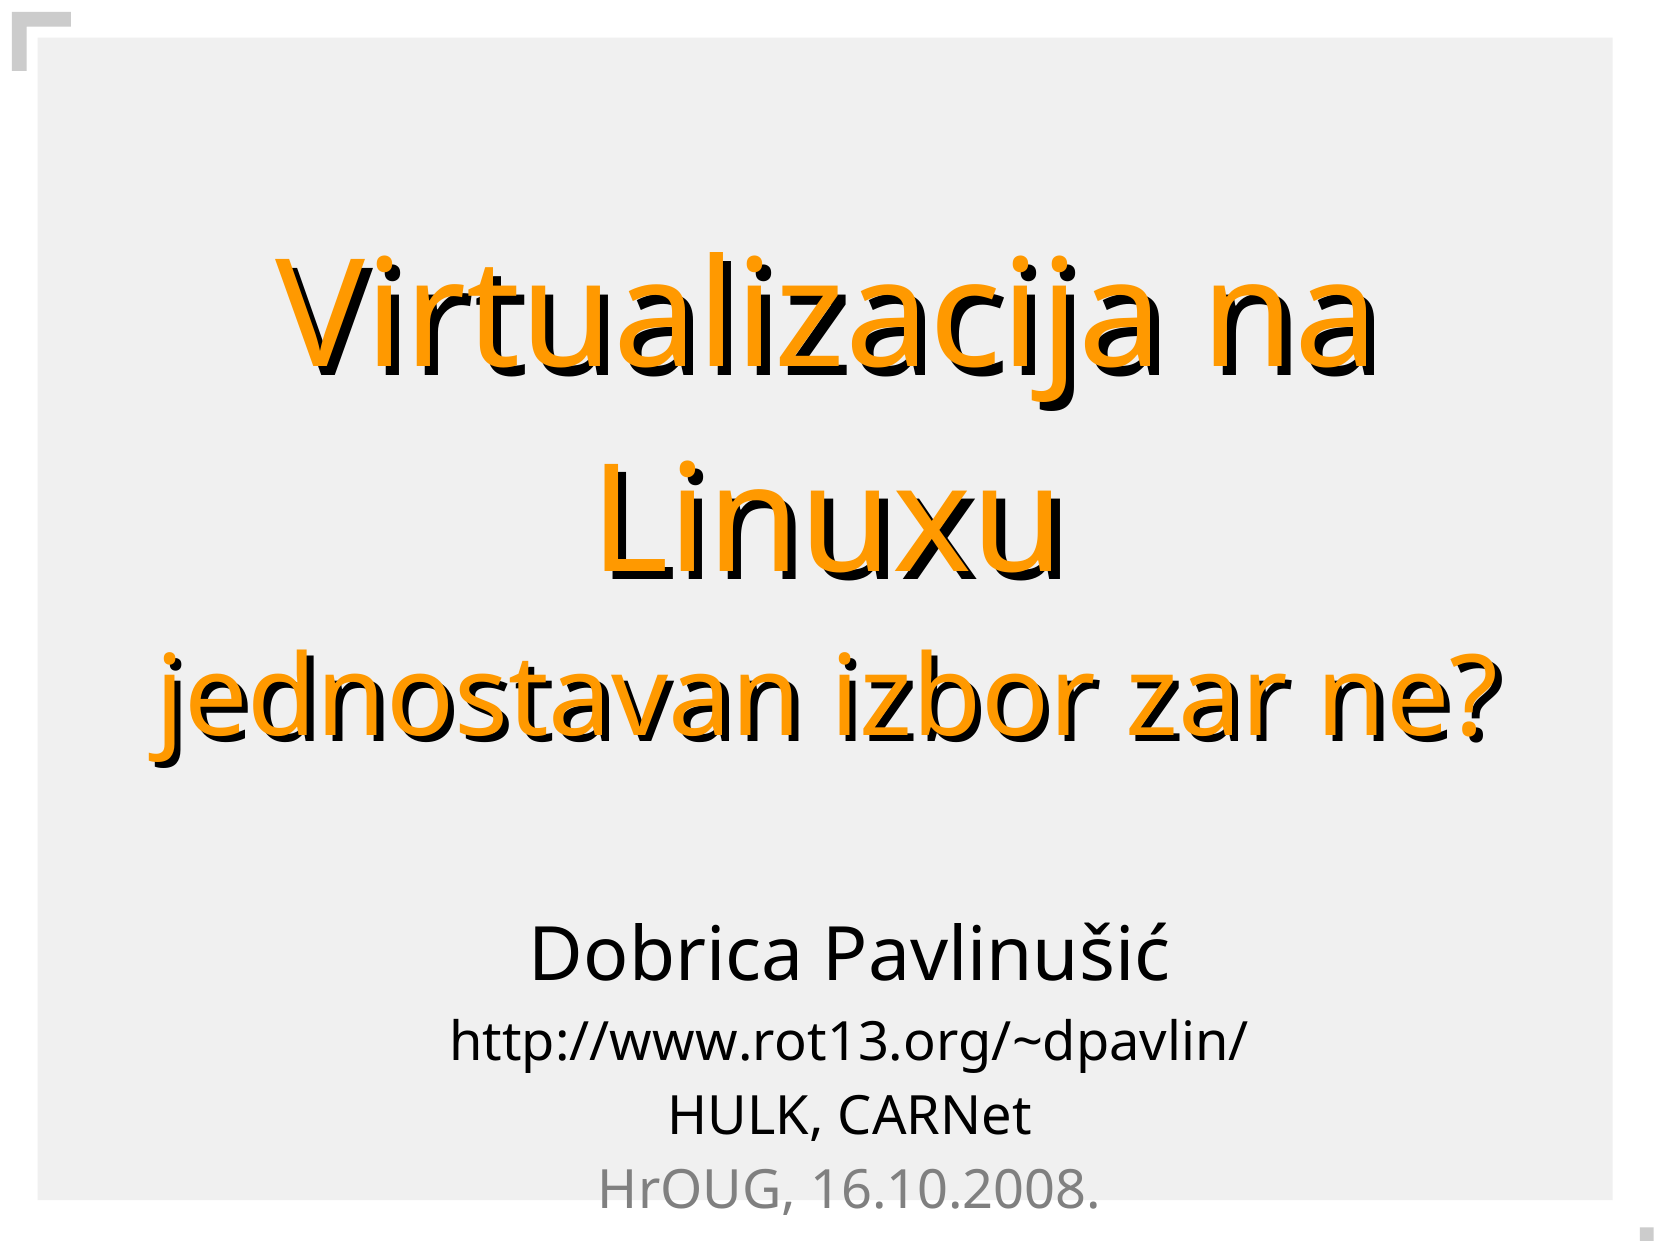

# Virtualizacija na Linuxu jednostavan izbor zar ne?
Dobrica Pavlinušić
http://www.rot13.org/~dpavlin/
HULK, CARNet
HrOUG, 16.10.2008.